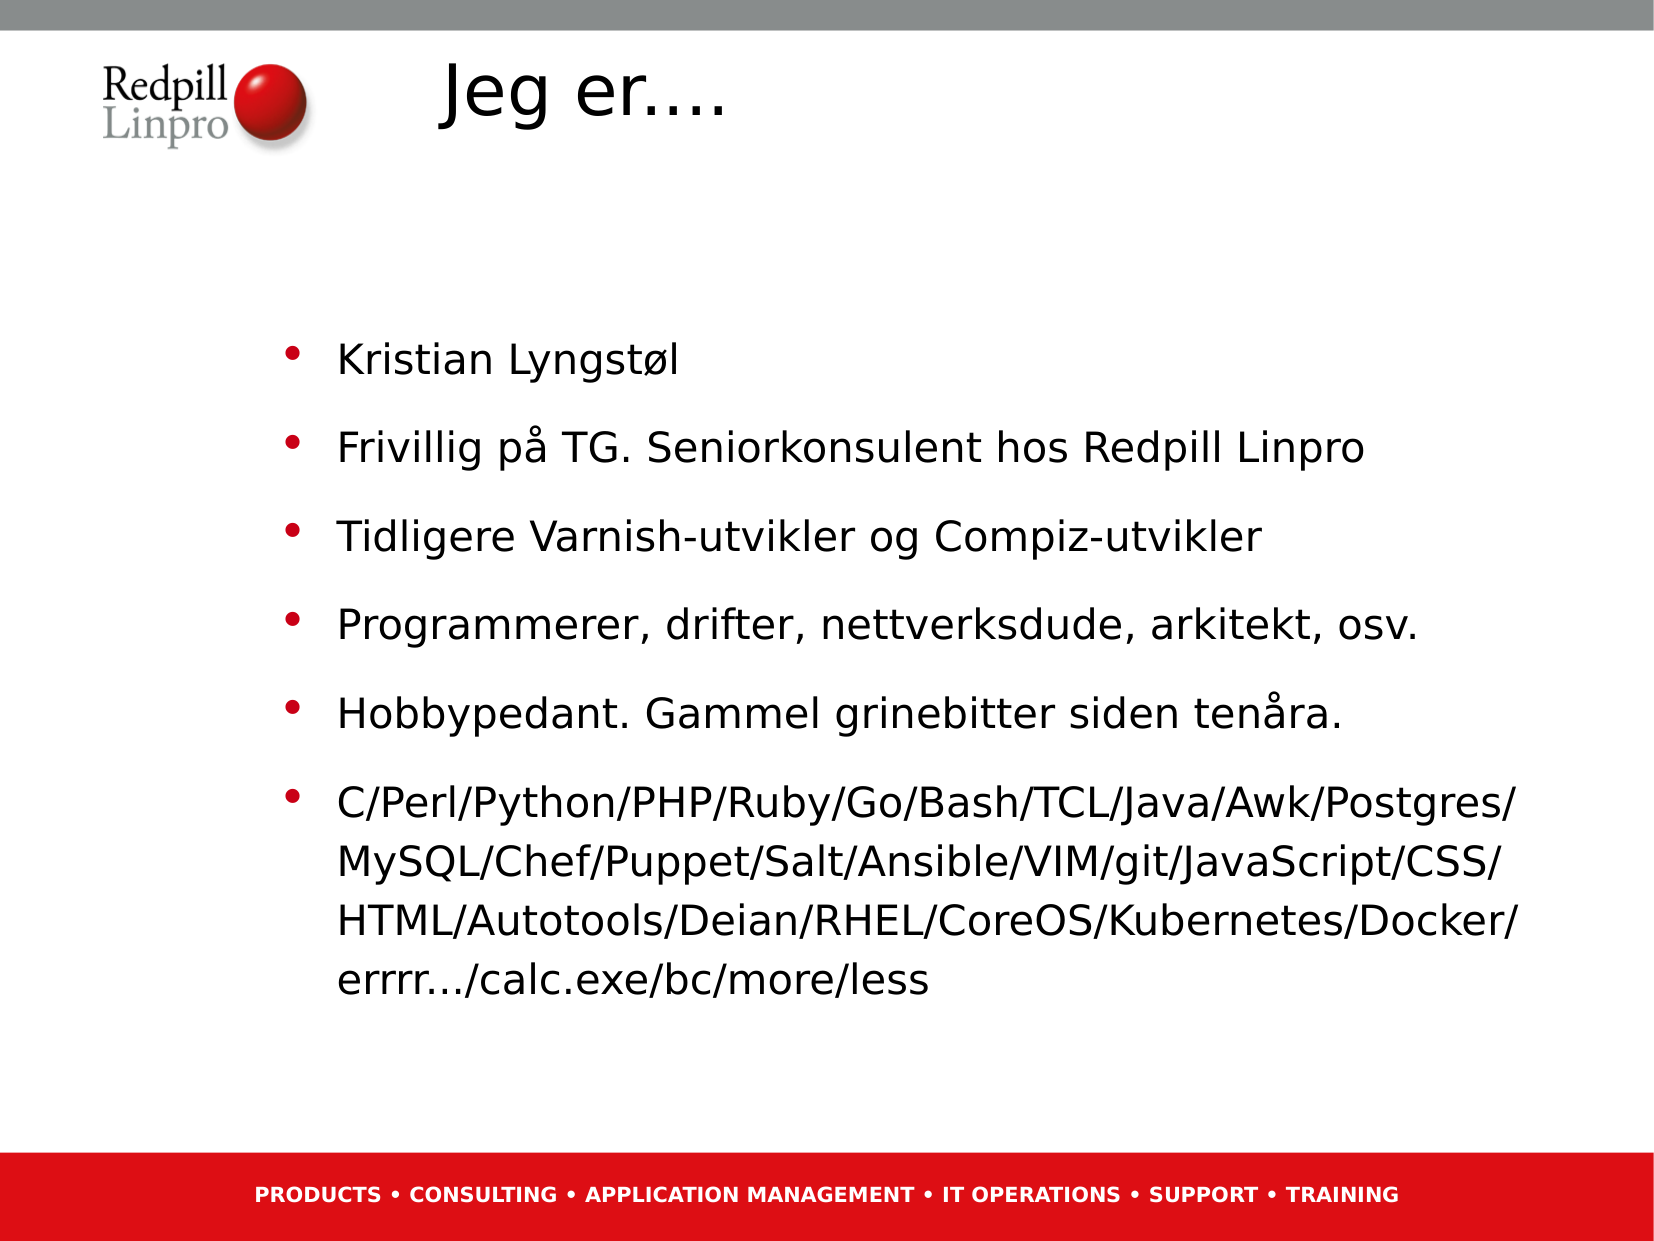

# Jeg er....
Kristian Lyngstøl
Frivillig på TG. Seniorkonsulent hos Redpill Linpro
Tidligere Varnish-utvikler og Compiz-utvikler
Programmerer, drifter, nettverksdude, arkitekt, osv.
Hobbypedant. Gammel grinebitter siden tenåra.
C/Perl/Python/PHP/Ruby/Go/Bash/TCL/Java/Awk/Postgres/MySQL/Chef/Puppet/Salt/Ansible/VIM/git/JavaScript/CSS/HTML/Autotools/Deian/RHEL/CoreOS/Kubernetes/Docker/errrr.../calc.exe/bc/more/less